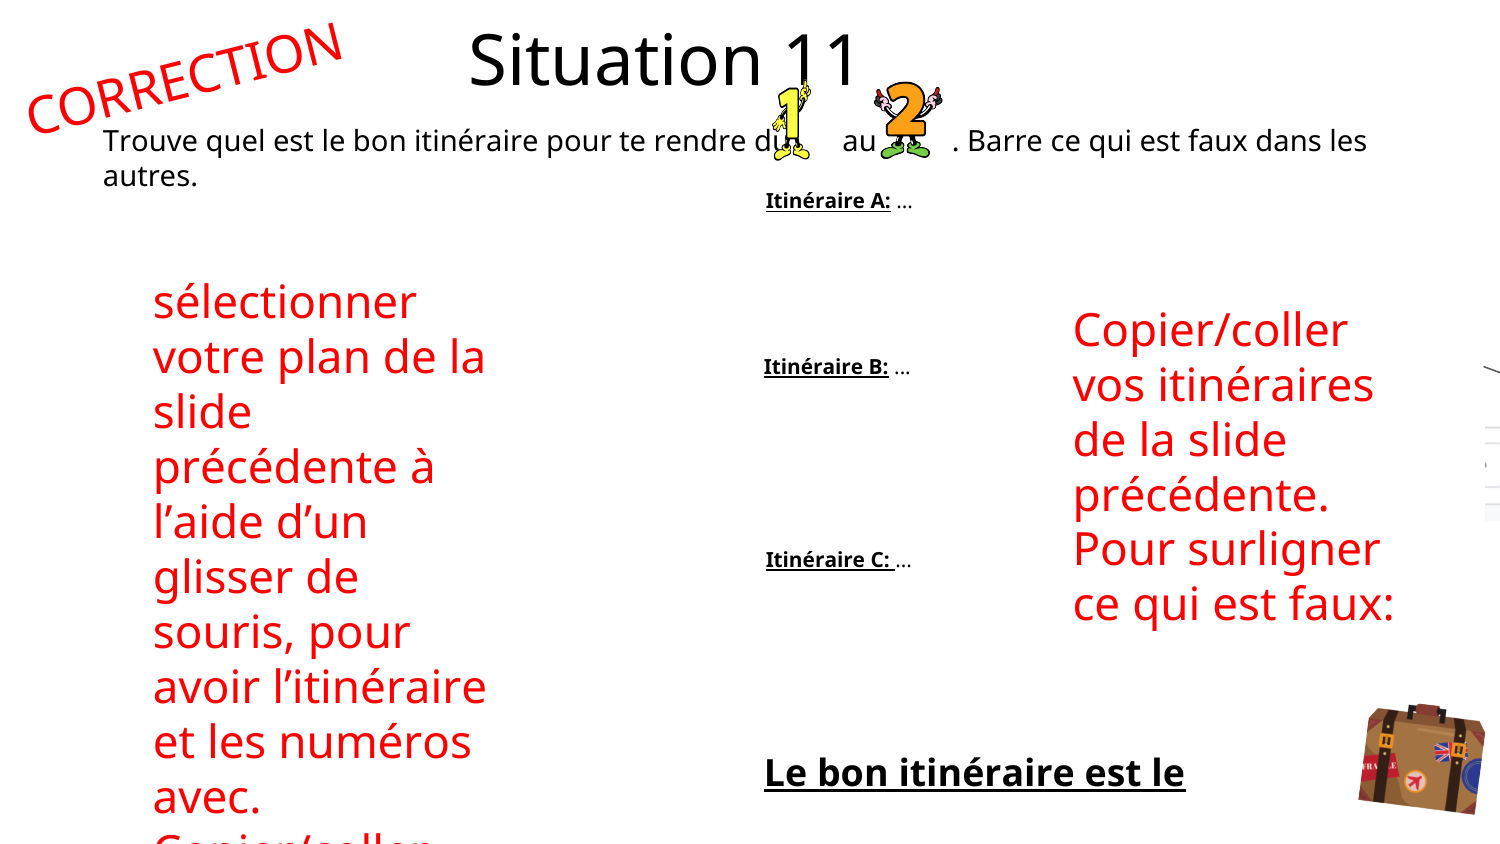

Situation 11
CORRECTION
Trouve quel est le bon itinéraire pour te rendre du au . Barre ce qui est faux dans les autres.
Itinéraire A: ...
sélectionner votre plan de la slide précédente à l’aide d’un glisser de souris, pour avoir l’itinéraire et les numéros avec. Copier/coller ici.
Copier/coller vos itinéraires de la slide précédente. Pour surligner ce qui est faux:
Itinéraire B: ...
Itinéraire C: ...
Le bon itinéraire est le